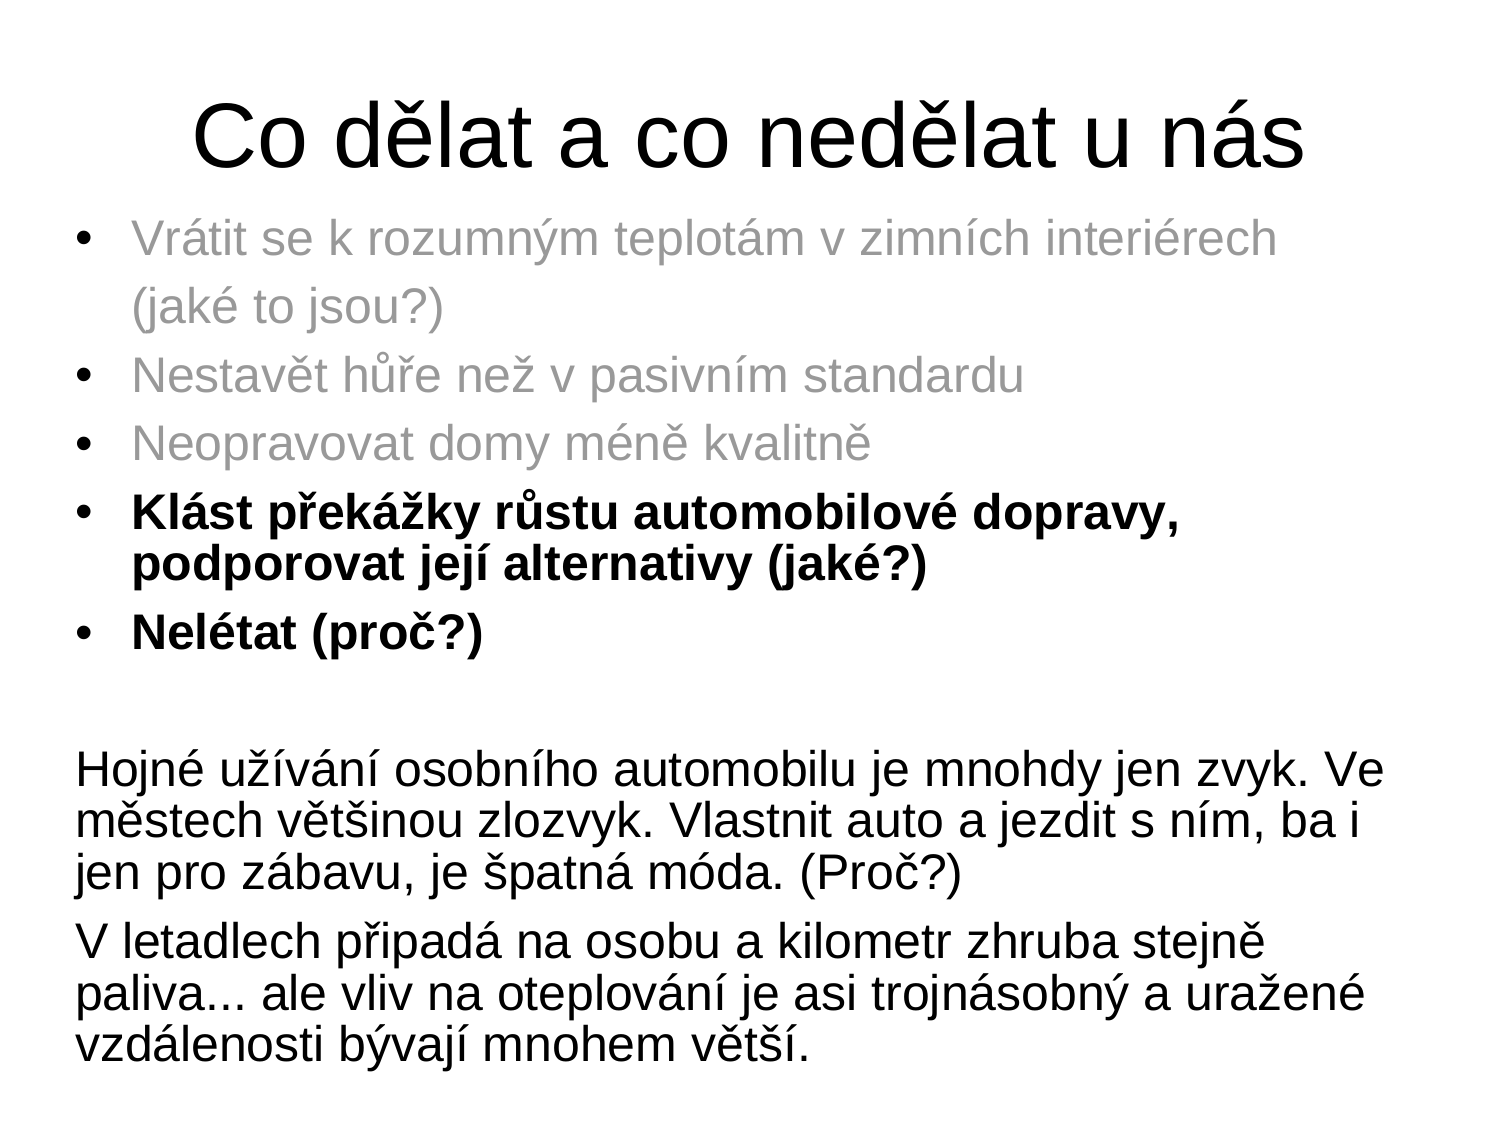

# Co dělat a co nedělat u nás
Vrátit se k rozumným teplotám v zimních interiérech
(jaké to jsou?)
Nestavět hůře než v pasivním standardu
Neopravovat domy méně kvalitně
Klást překážky růstu automobilové dopravy, podporovat její alternativy (jaké?)
Nelétat (proč?)
Hojné užívání osobního automobilu je mnohdy jen zvyk. Ve městech většinou zlozvyk. Vlastnit auto a jezdit s ním, ba i jen pro zábavu, je špatná móda. (Proč?)
V letadlech připadá na osobu a kilometr zhruba stejně paliva... ale vliv na oteplování je asi trojnásobný a uražené vzdálenosti bývají mnohem větší.